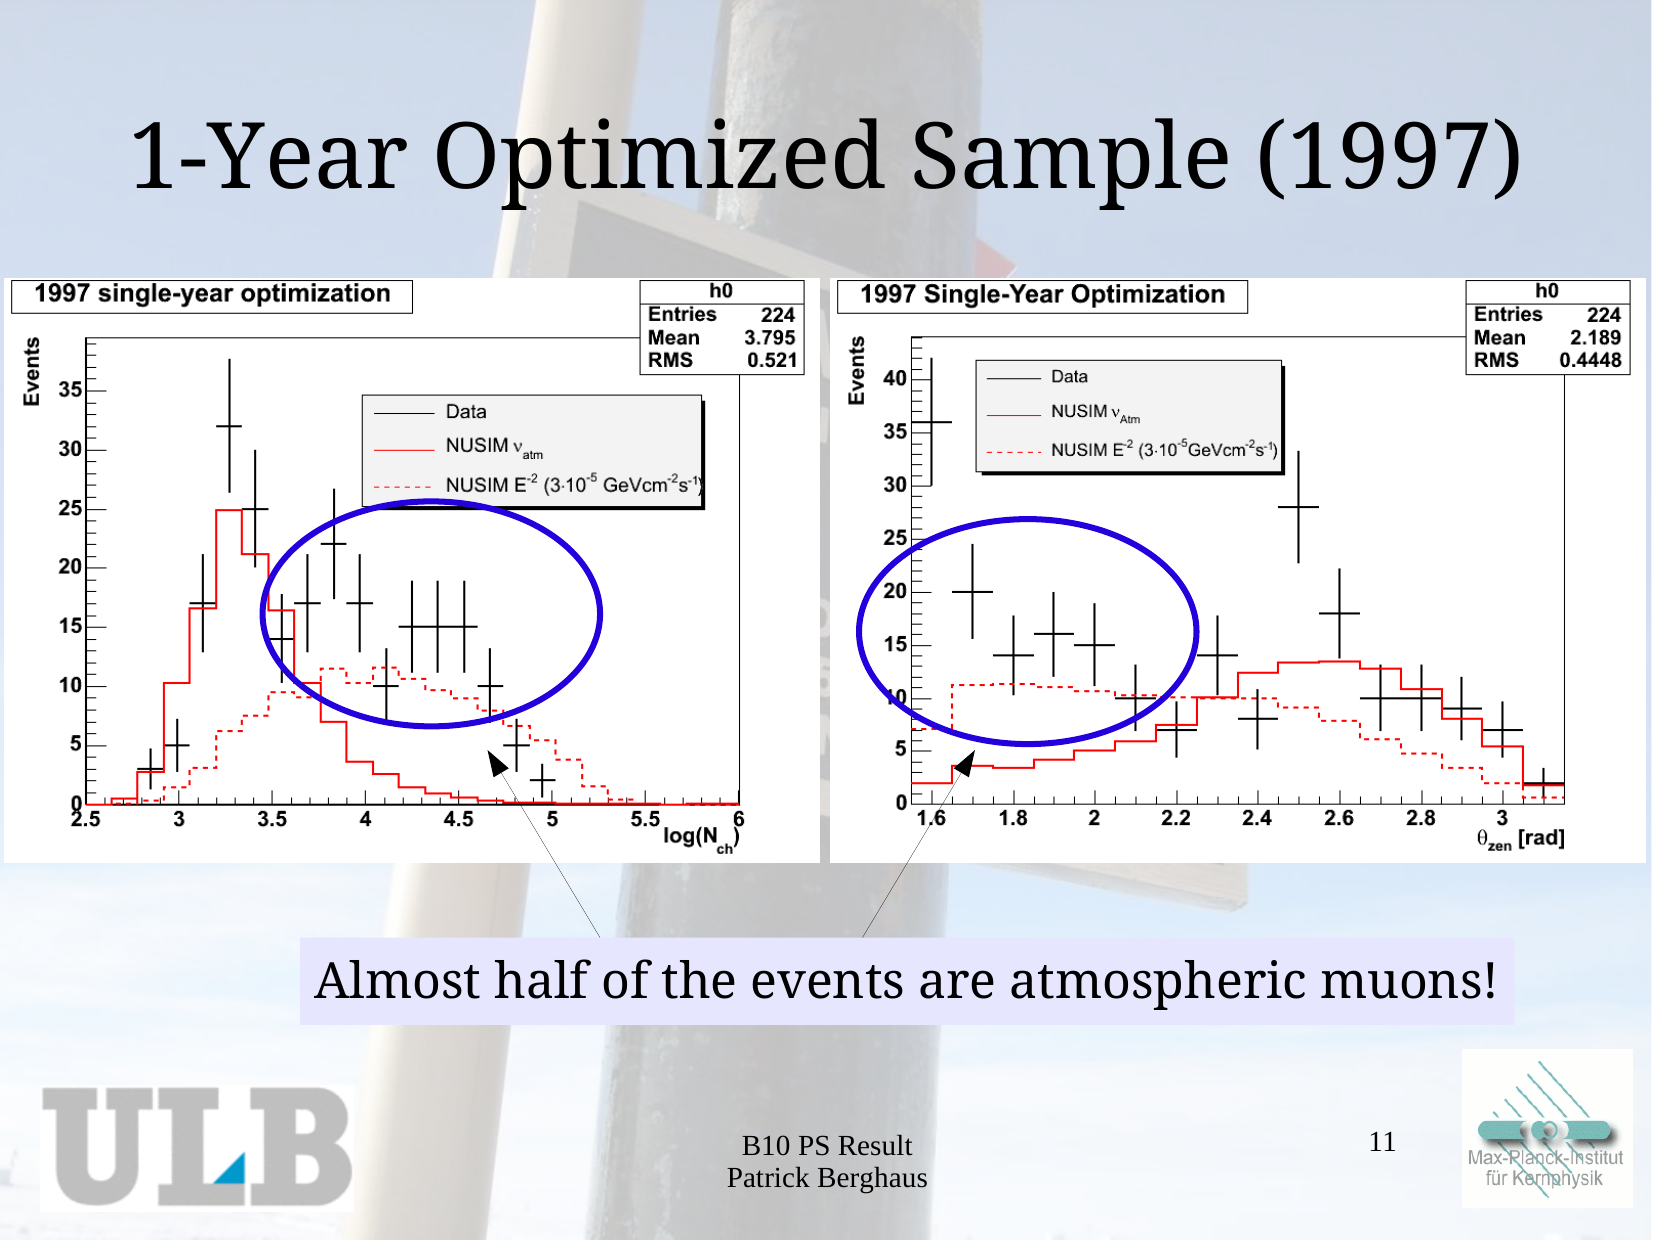

# 1-Year Optimized Sample (1997)
Almost half of the events are atmospheric muons!
11